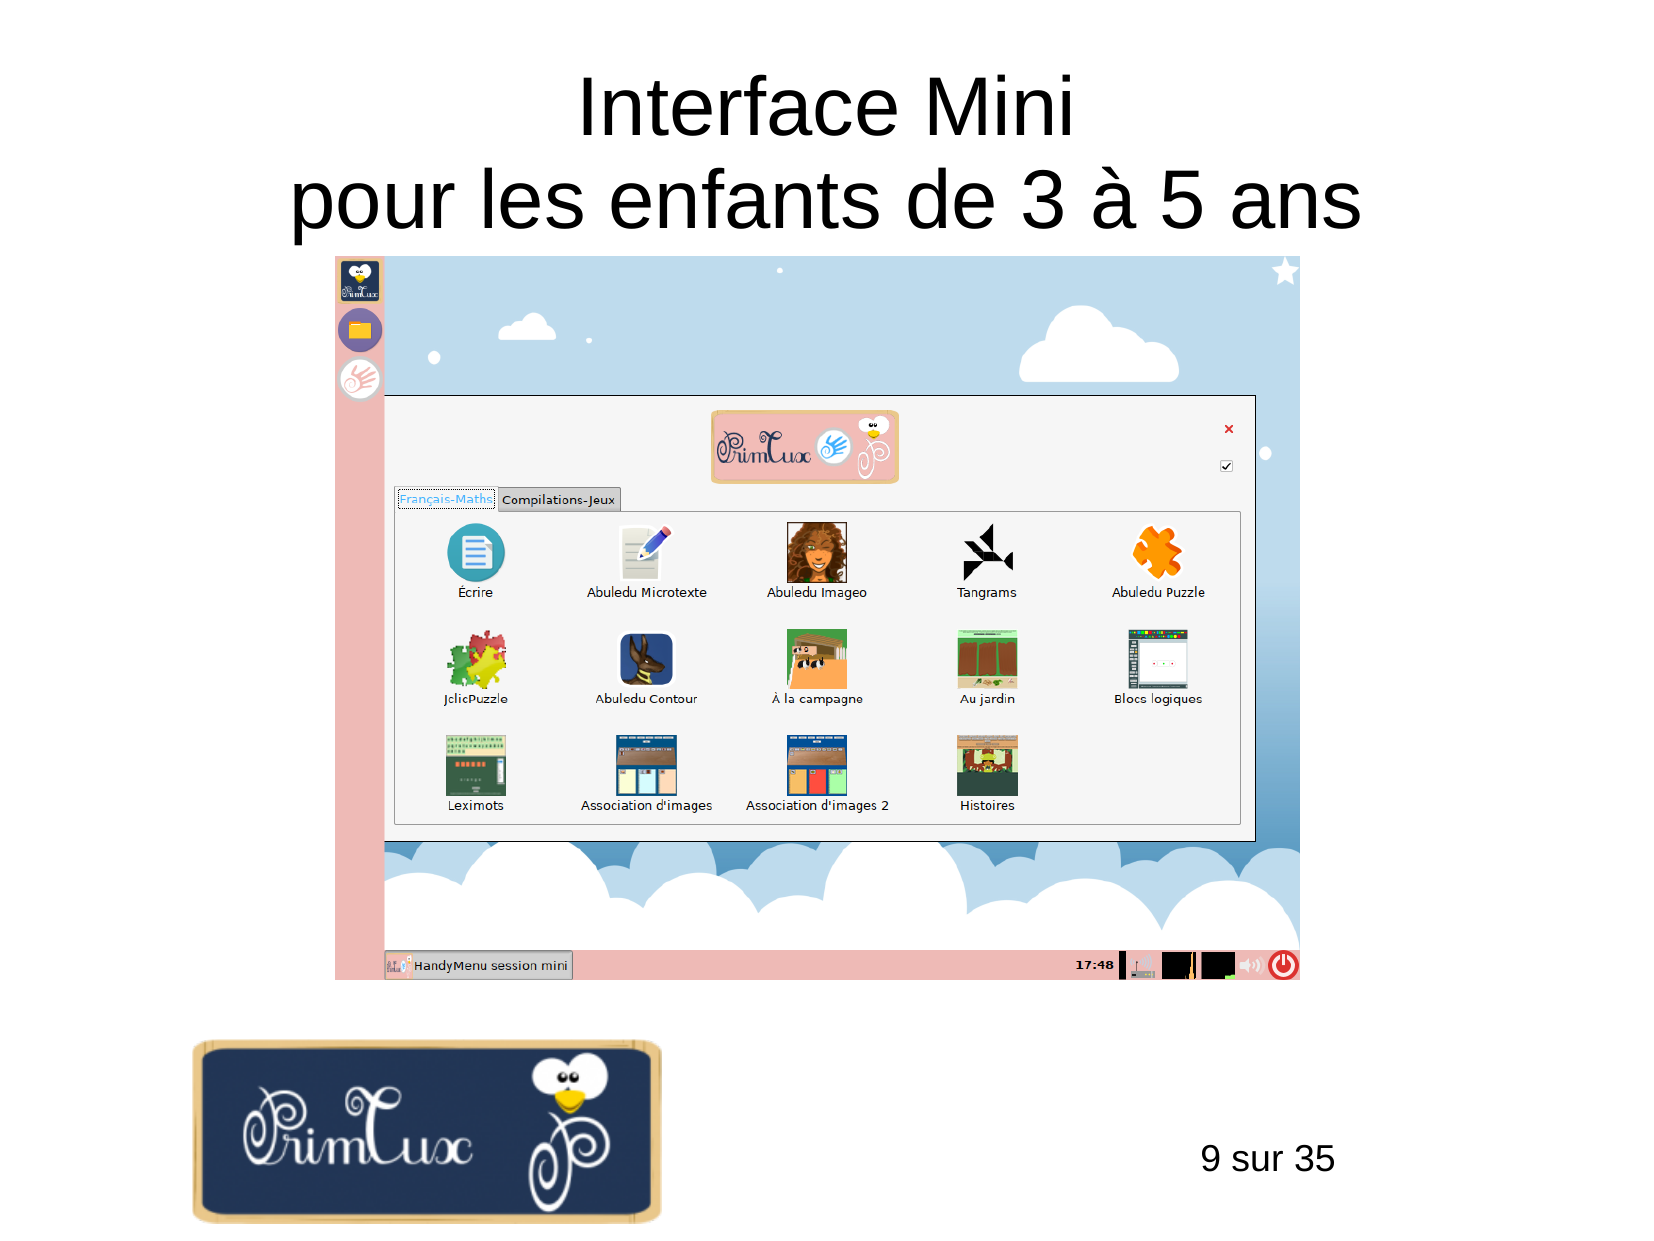

# Interface Mini pour les enfants de 3 à 5 ans